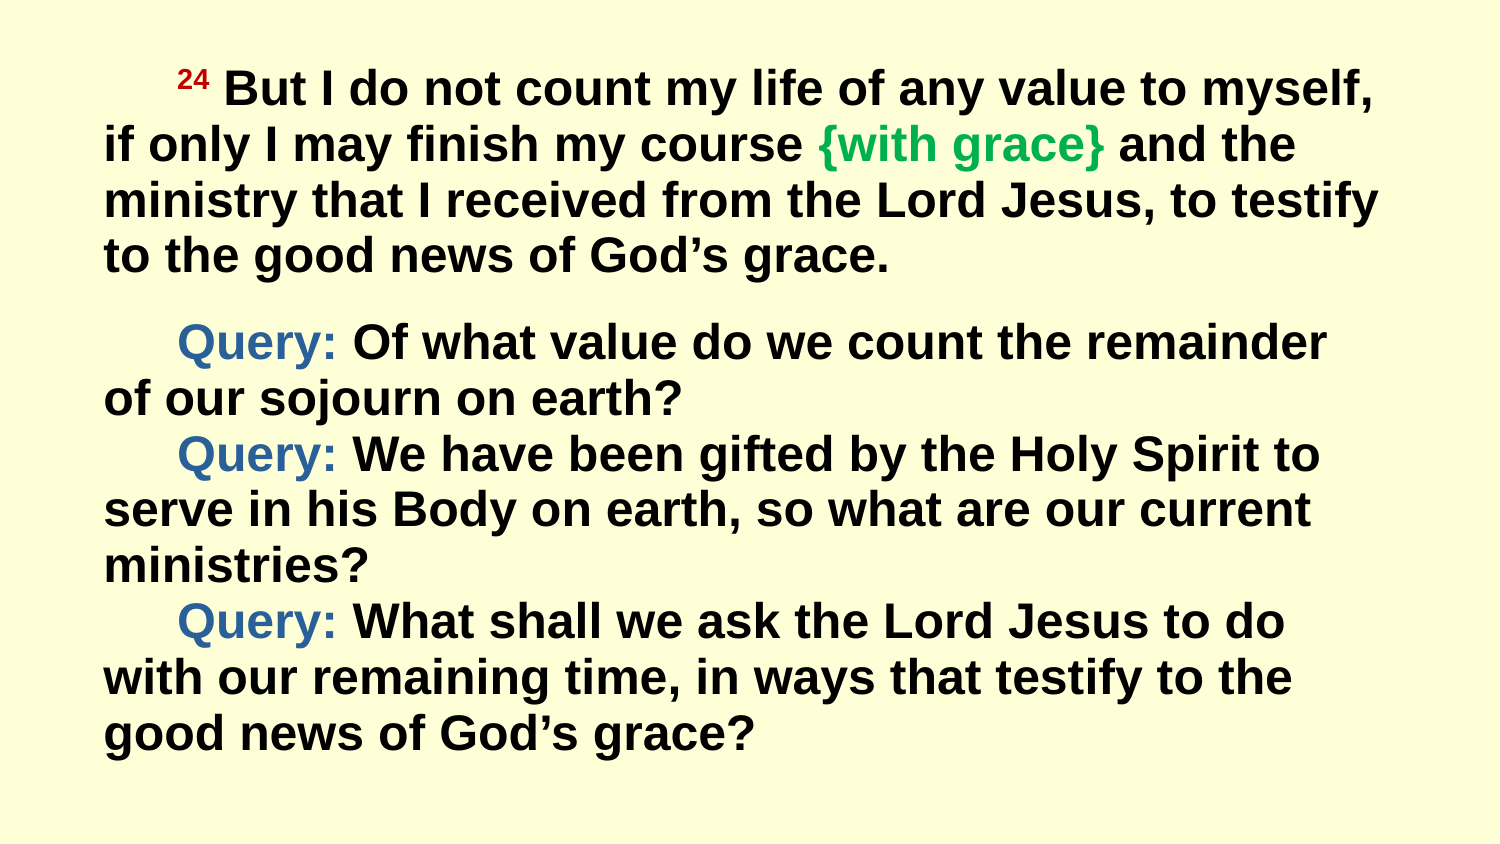

24 But I do not count my life of any value to myself,
if only I may finish my course {with grace} and the ministry that I received from the Lord Jesus, to testify to the good news of God’s grace.
	Query: Of what value do we count the remainder
of our sojourn on earth?
	Query: We have been gifted by the Holy Spirit to serve in his Body on earth, so what are our current ministries?
	Query: What shall we ask the Lord Jesus to do with our remaining time, in ways that testify to the good news of God’s grace?